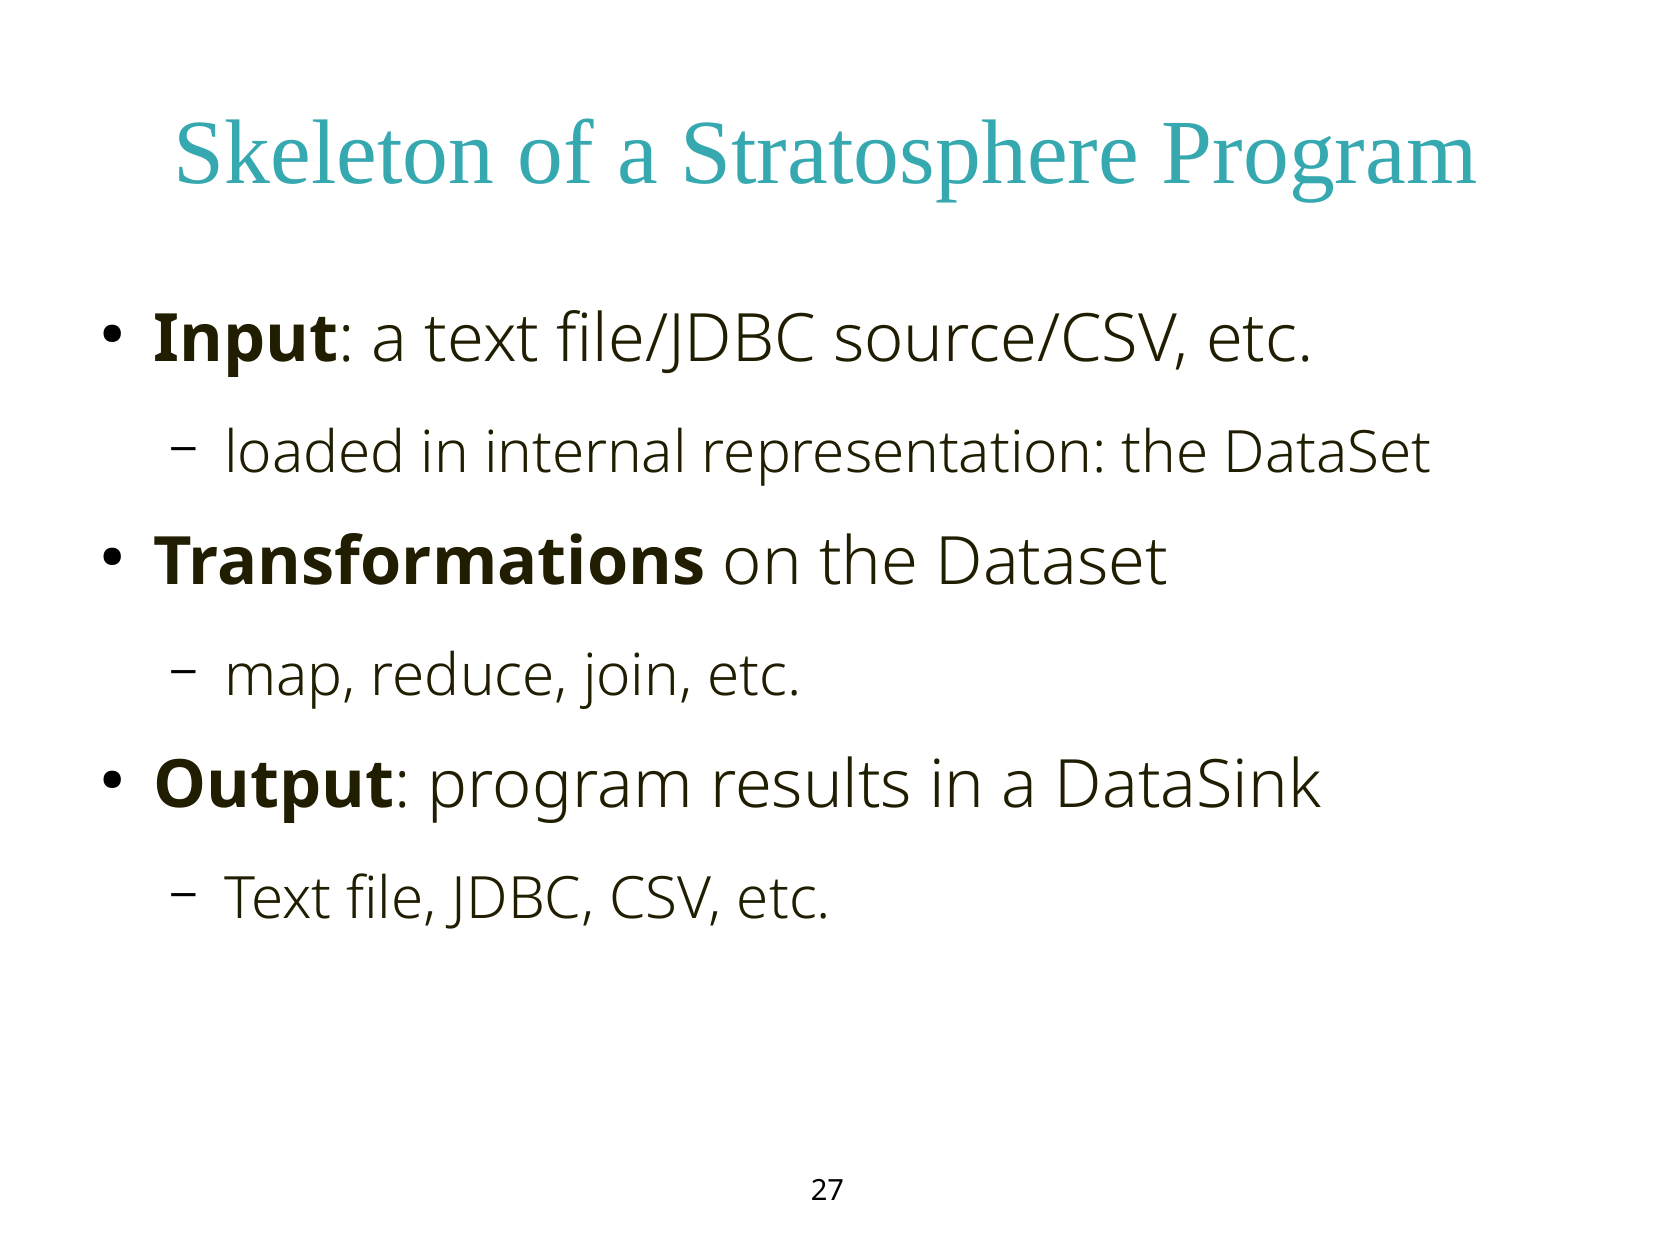

# Skeleton of a Stratosphere Program
Input: a text file/JDBC source/CSV, etc.
loaded in internal representation: the DataSet
Transformations on the Dataset
map, reduce, join, etc.
Output: program results in a DataSink
Text file, JDBC, CSV, etc.
27